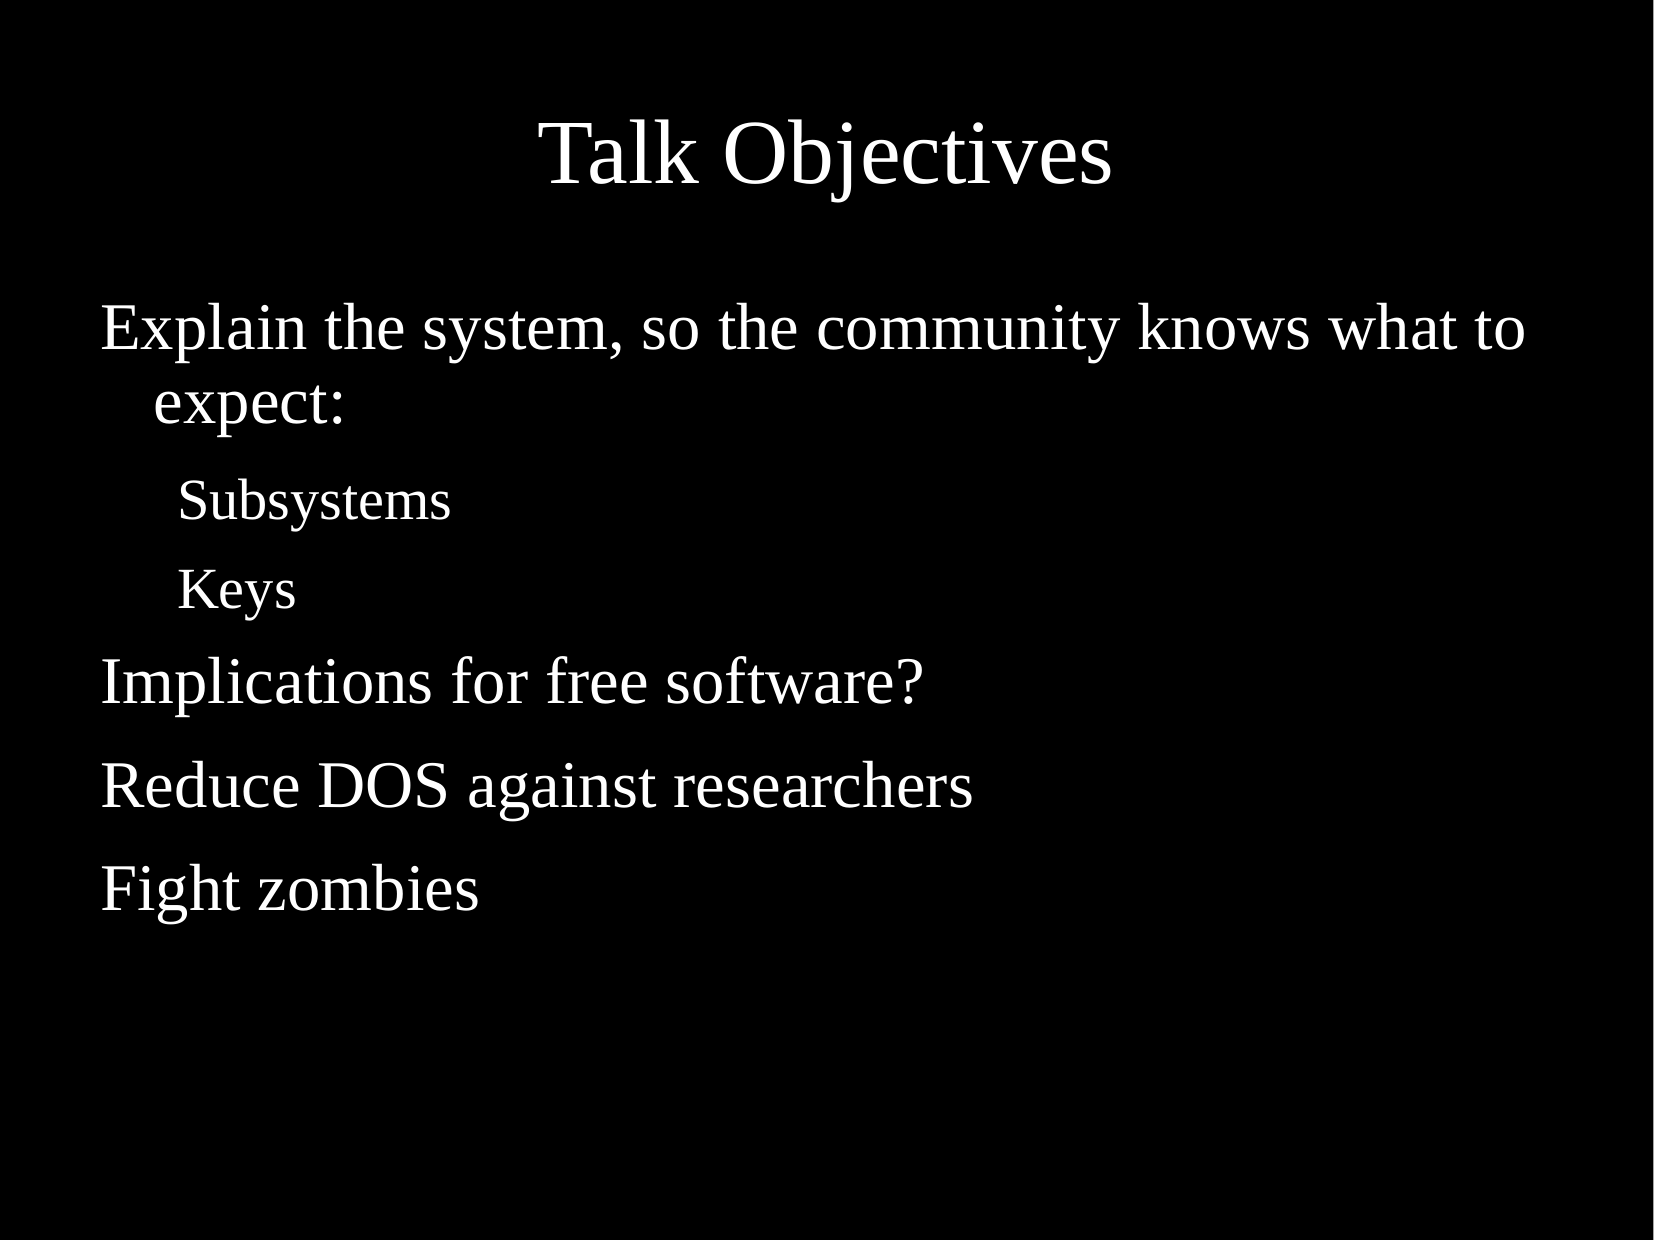

# Talk Objectives
Explain the system, so the community knows what to expect:
Subsystems
Keys
Implications for free software?
Reduce DOS against researchers
Fight zombies